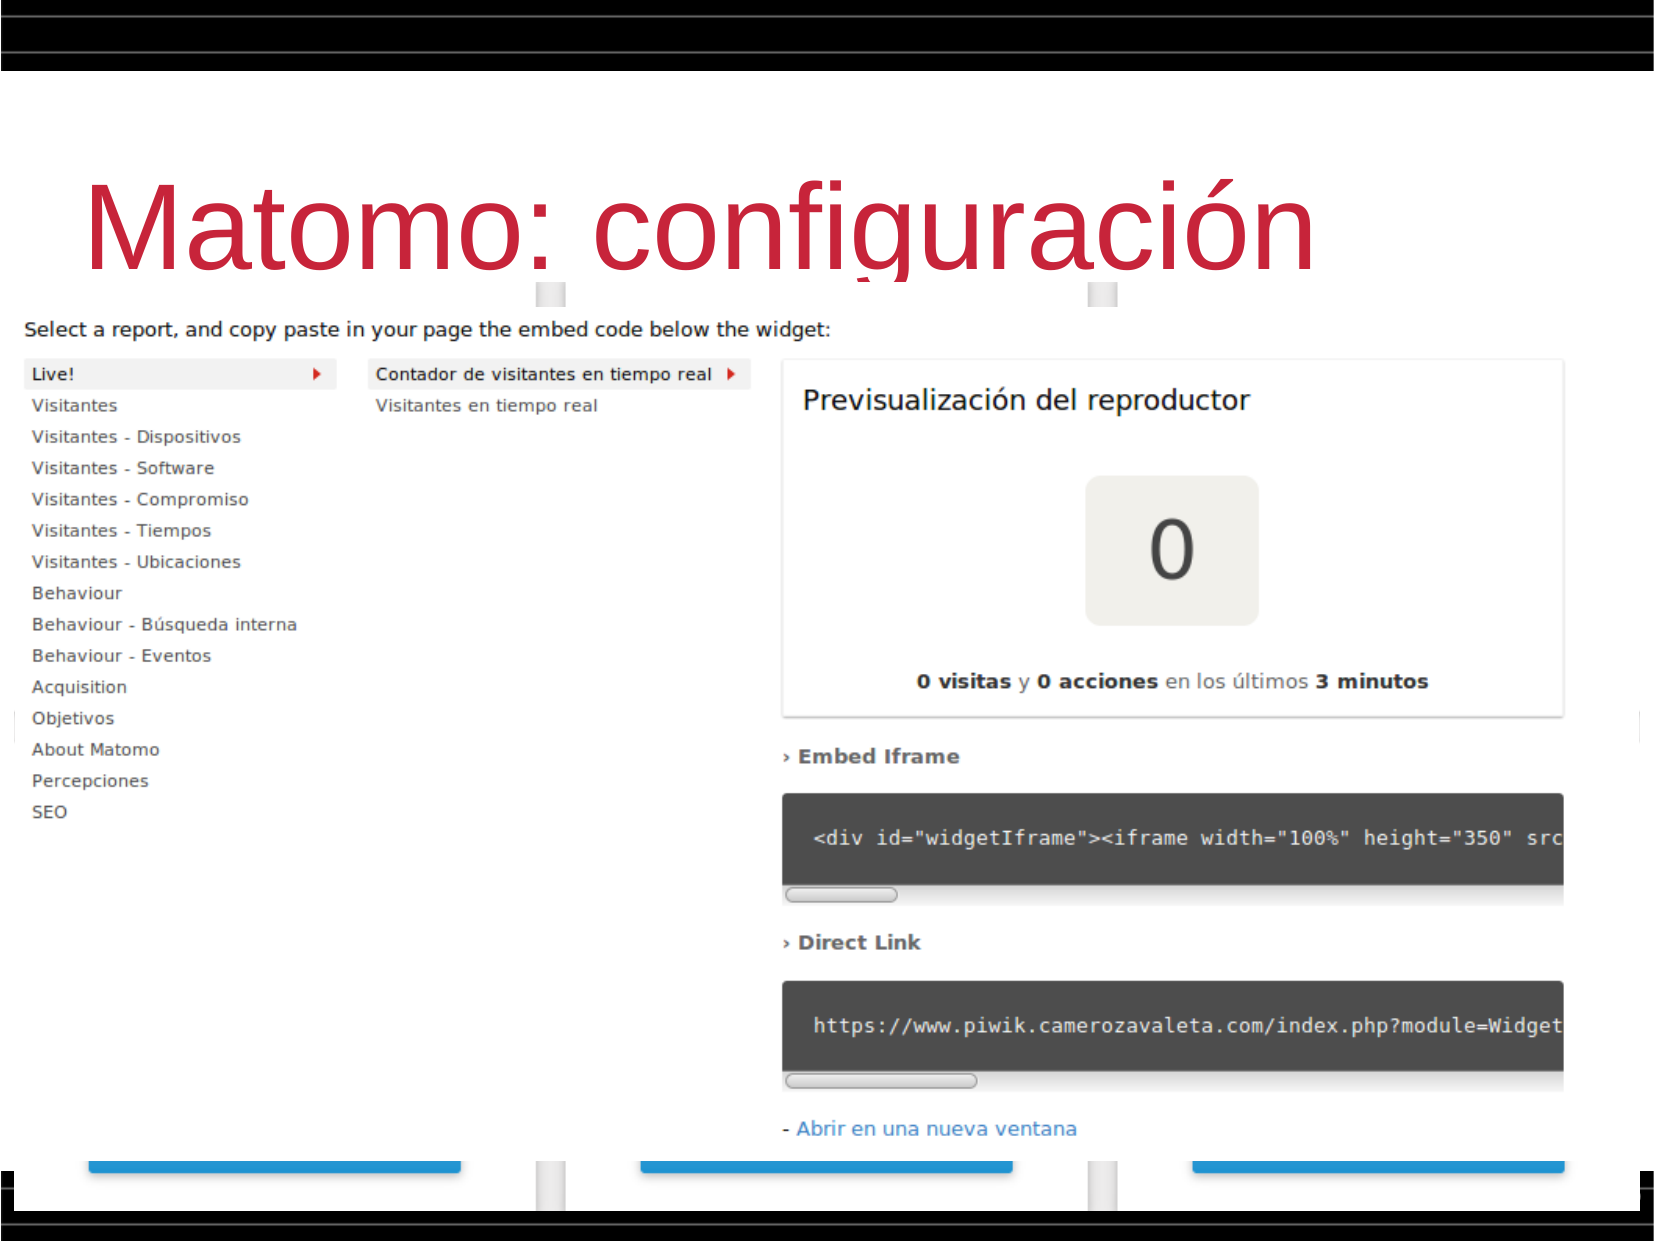

# Matomo: configuración
Plataforma
Mercado: complementos
Módulos: widgets de visitas, informes, etc.
API
Diagnóstico